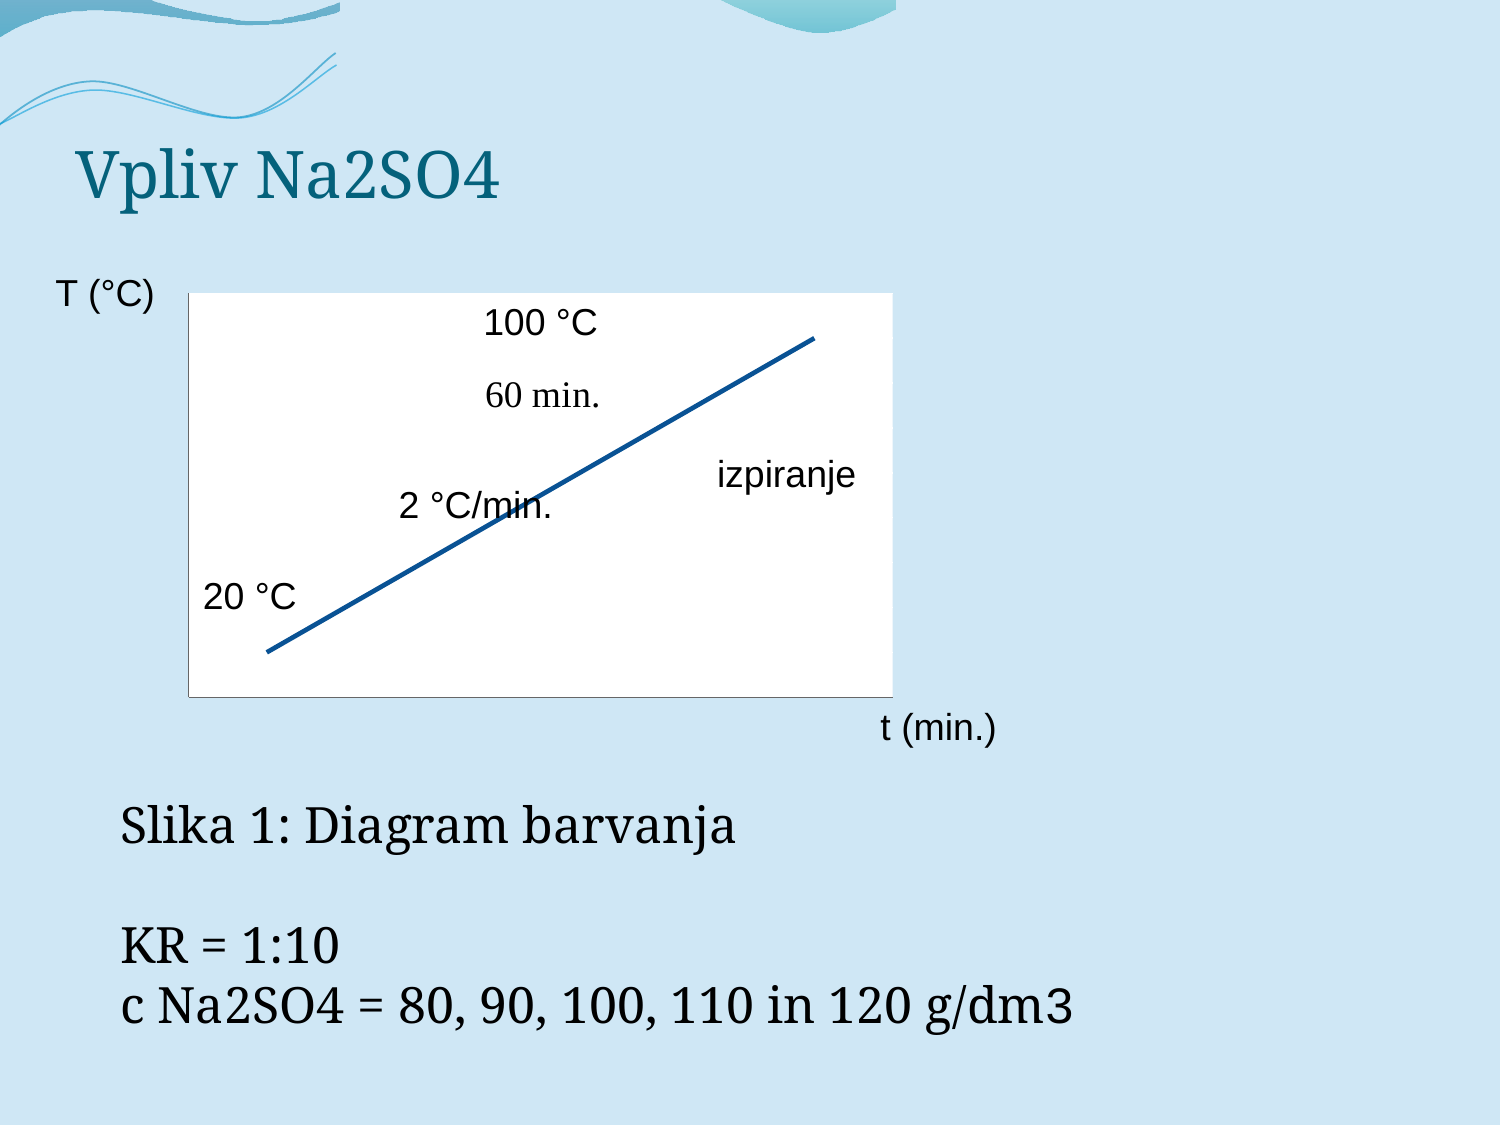

# Vpliv Na2SO4
T (°C)
### Chart
| Category | |
|---|---|100 °C
izpiranje
2 °C/min.
20 °C
t (min.)
Slika 1: Diagram barvanja
KR = 1:10
c Na2SO4 = 80, 90, 100, 110 in 120 g/dm3